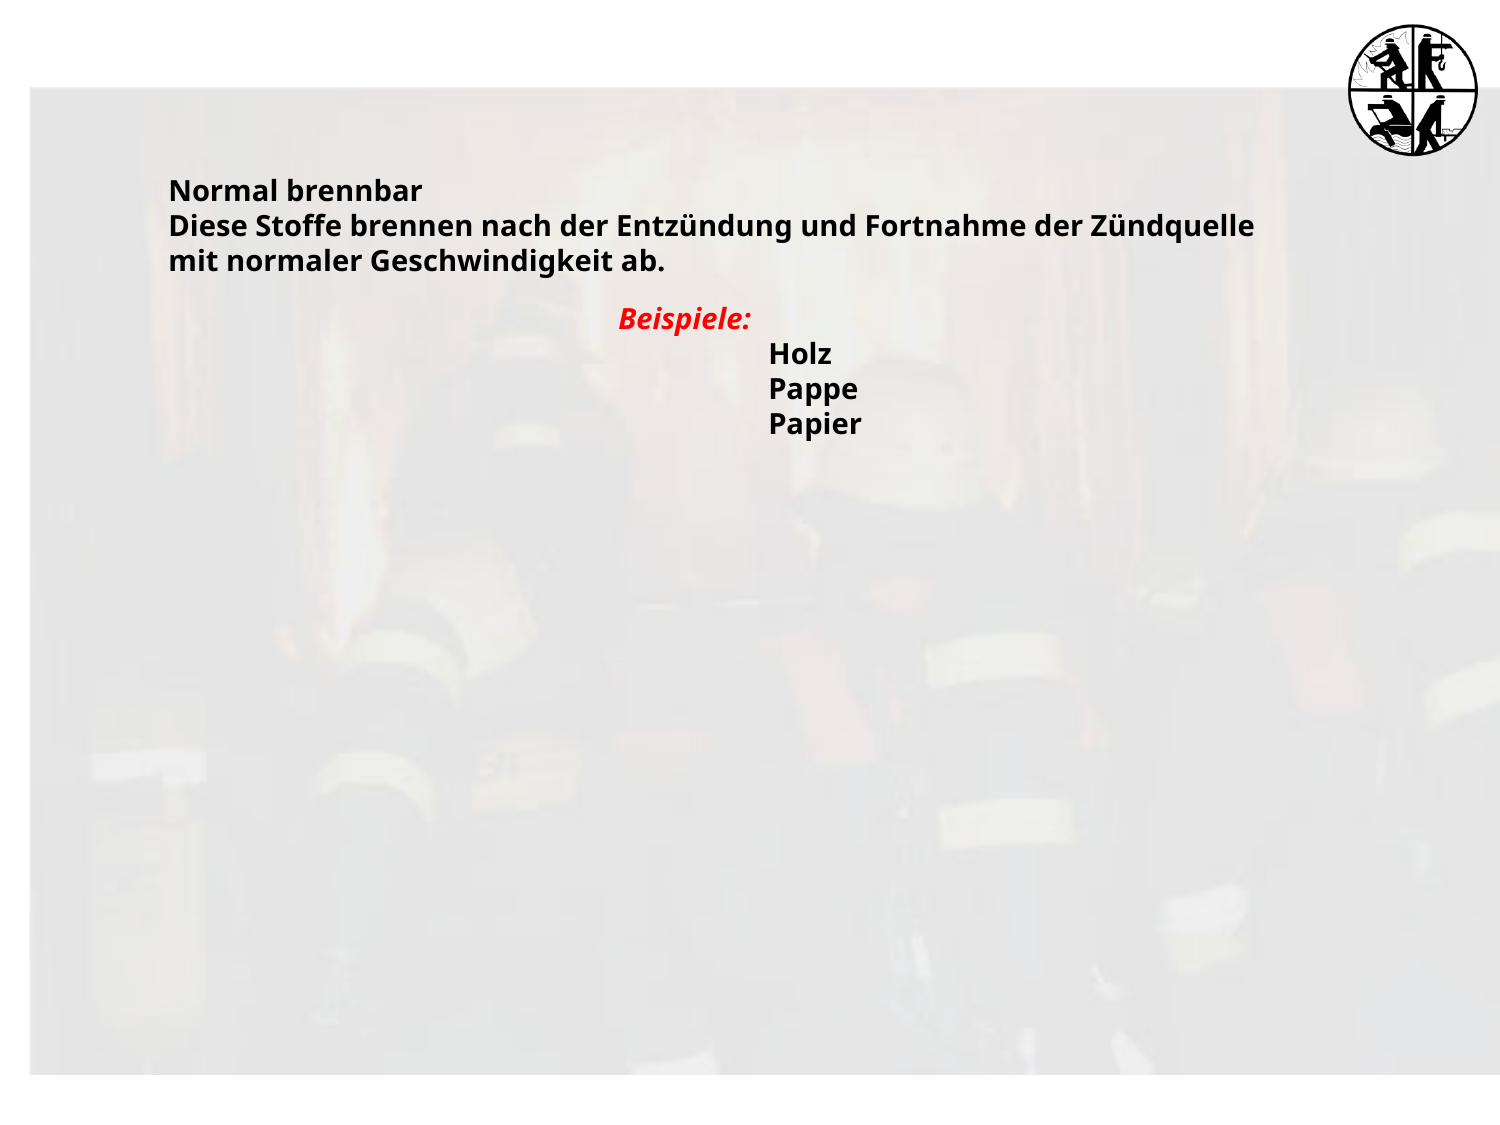

Normal brennbar
Diese Stoffe brennen nach der Entzündung und Fortnahme der Zündquelle
mit normaler Geschwindigkeit ab.
			Beispiele:
				Holz
				Pappe
				Papier